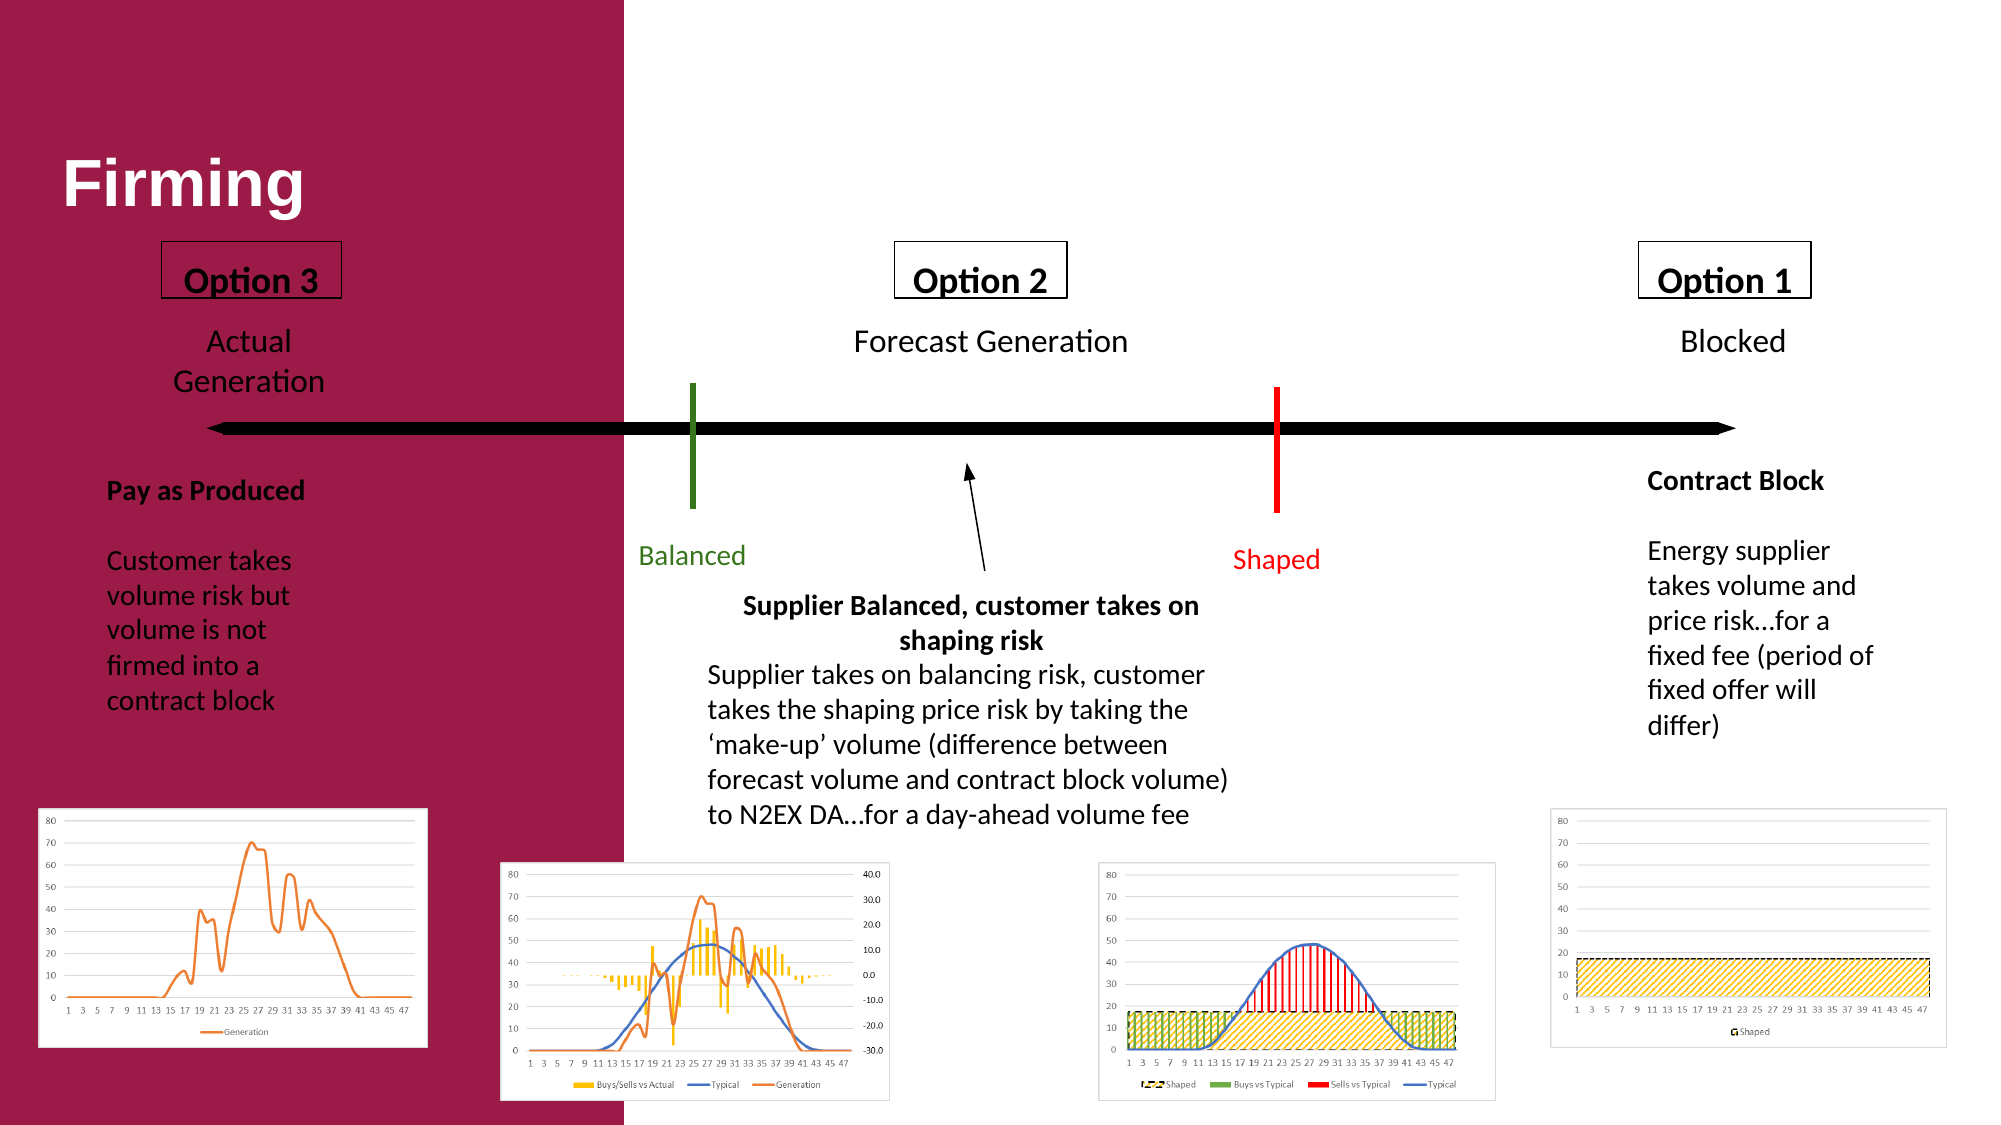

# Firming
Option 3
Option 2
Option 1
Actual Generation
Forecast Generation
Blocked
Contract Block
Energy supplier takes volume and price risk…for a fixed fee (period of fixed offer will differ)
Pay as Produced
Customer takes volume risk but volume is not firmed into a contract block
Balanced
Shaped
Supplier Balanced, customer takes on shaping risk
Supplier takes on balancing risk, customer takes the shaping price risk by taking the ‘make-up’ volume (difference between forecast volume and contract block volume) to N2EX DA…for a day-ahead volume fee